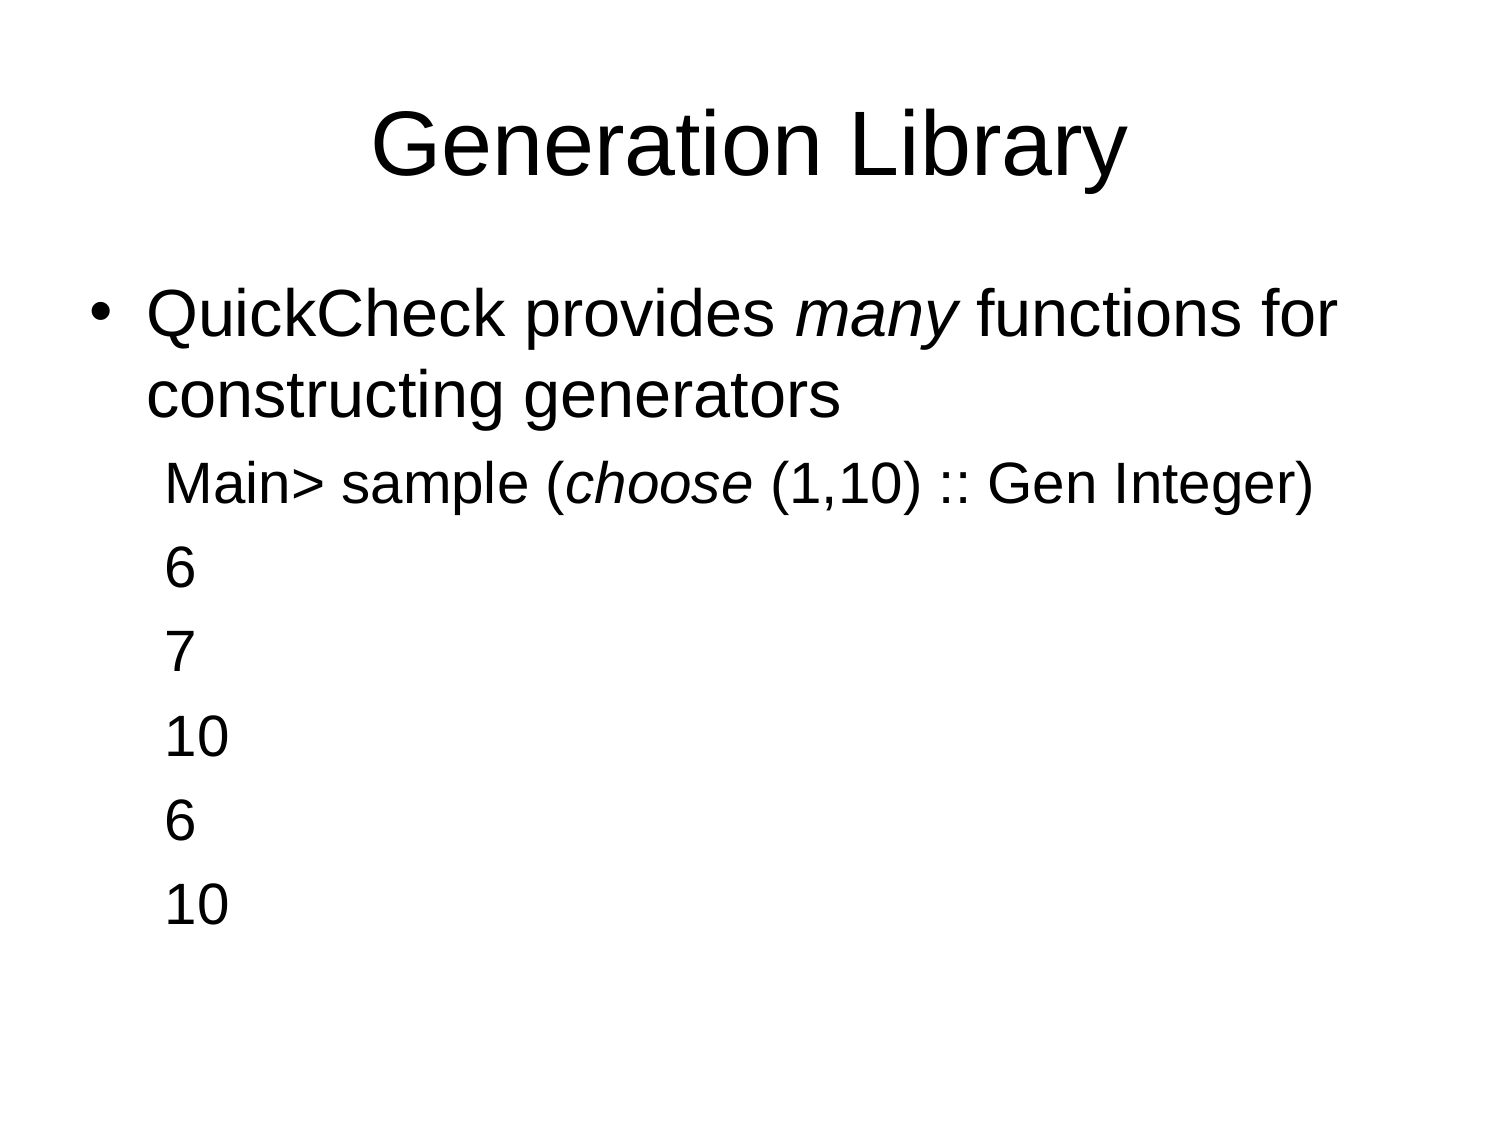

# Generation Library
QuickCheck provides many functions for constructing generators
Main> sample (choose (1,10) :: Gen Integer)
6
7
10
6
10